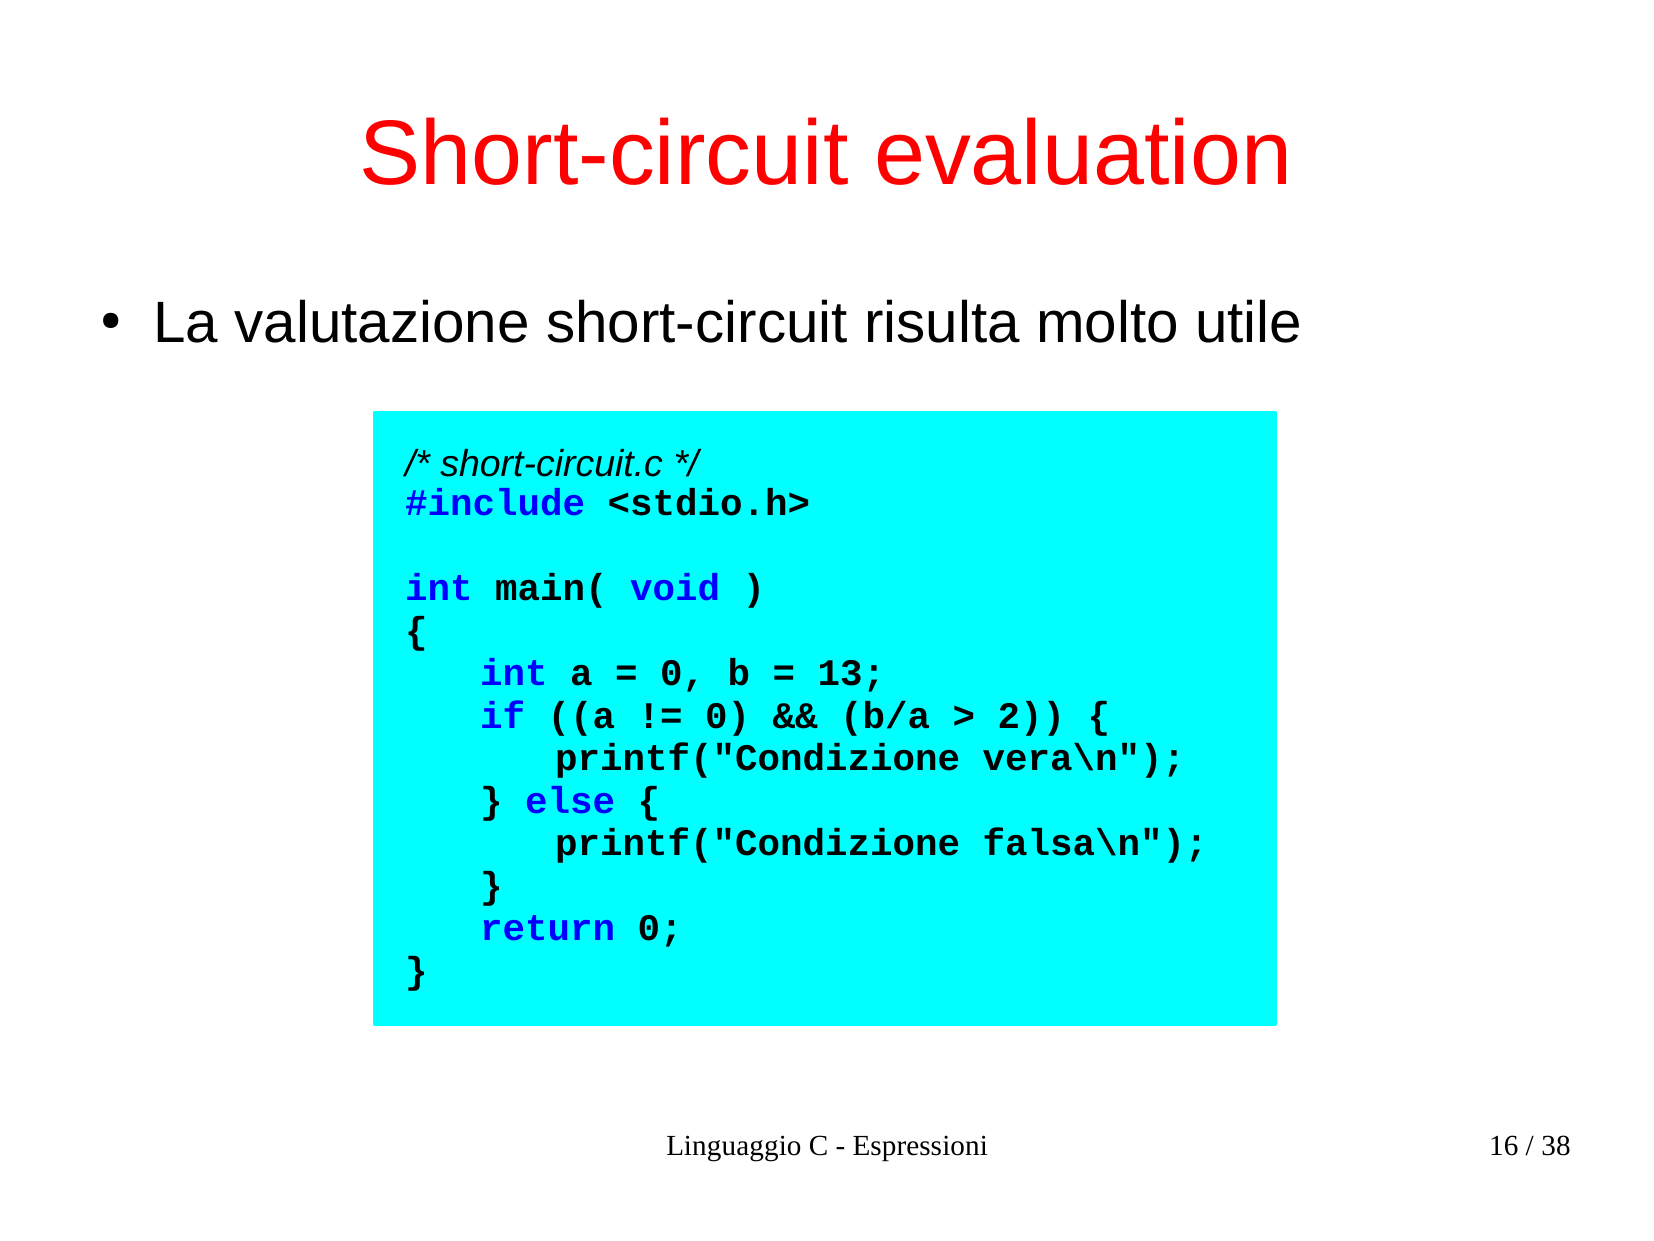

# Short-circuit evaluation
La valutazione short-circuit risulta molto utile
/* short-circuit.c */
#include <stdio.h>
int main( void )
{
	int a = 0, b = 13;
	if ((a != 0) && (b/a > 2)) {
		printf("Condizione vera\n");
	} else {
		printf("Condizione falsa\n");
	}
	return 0;
}
Linguaggio C - Espressioni
16